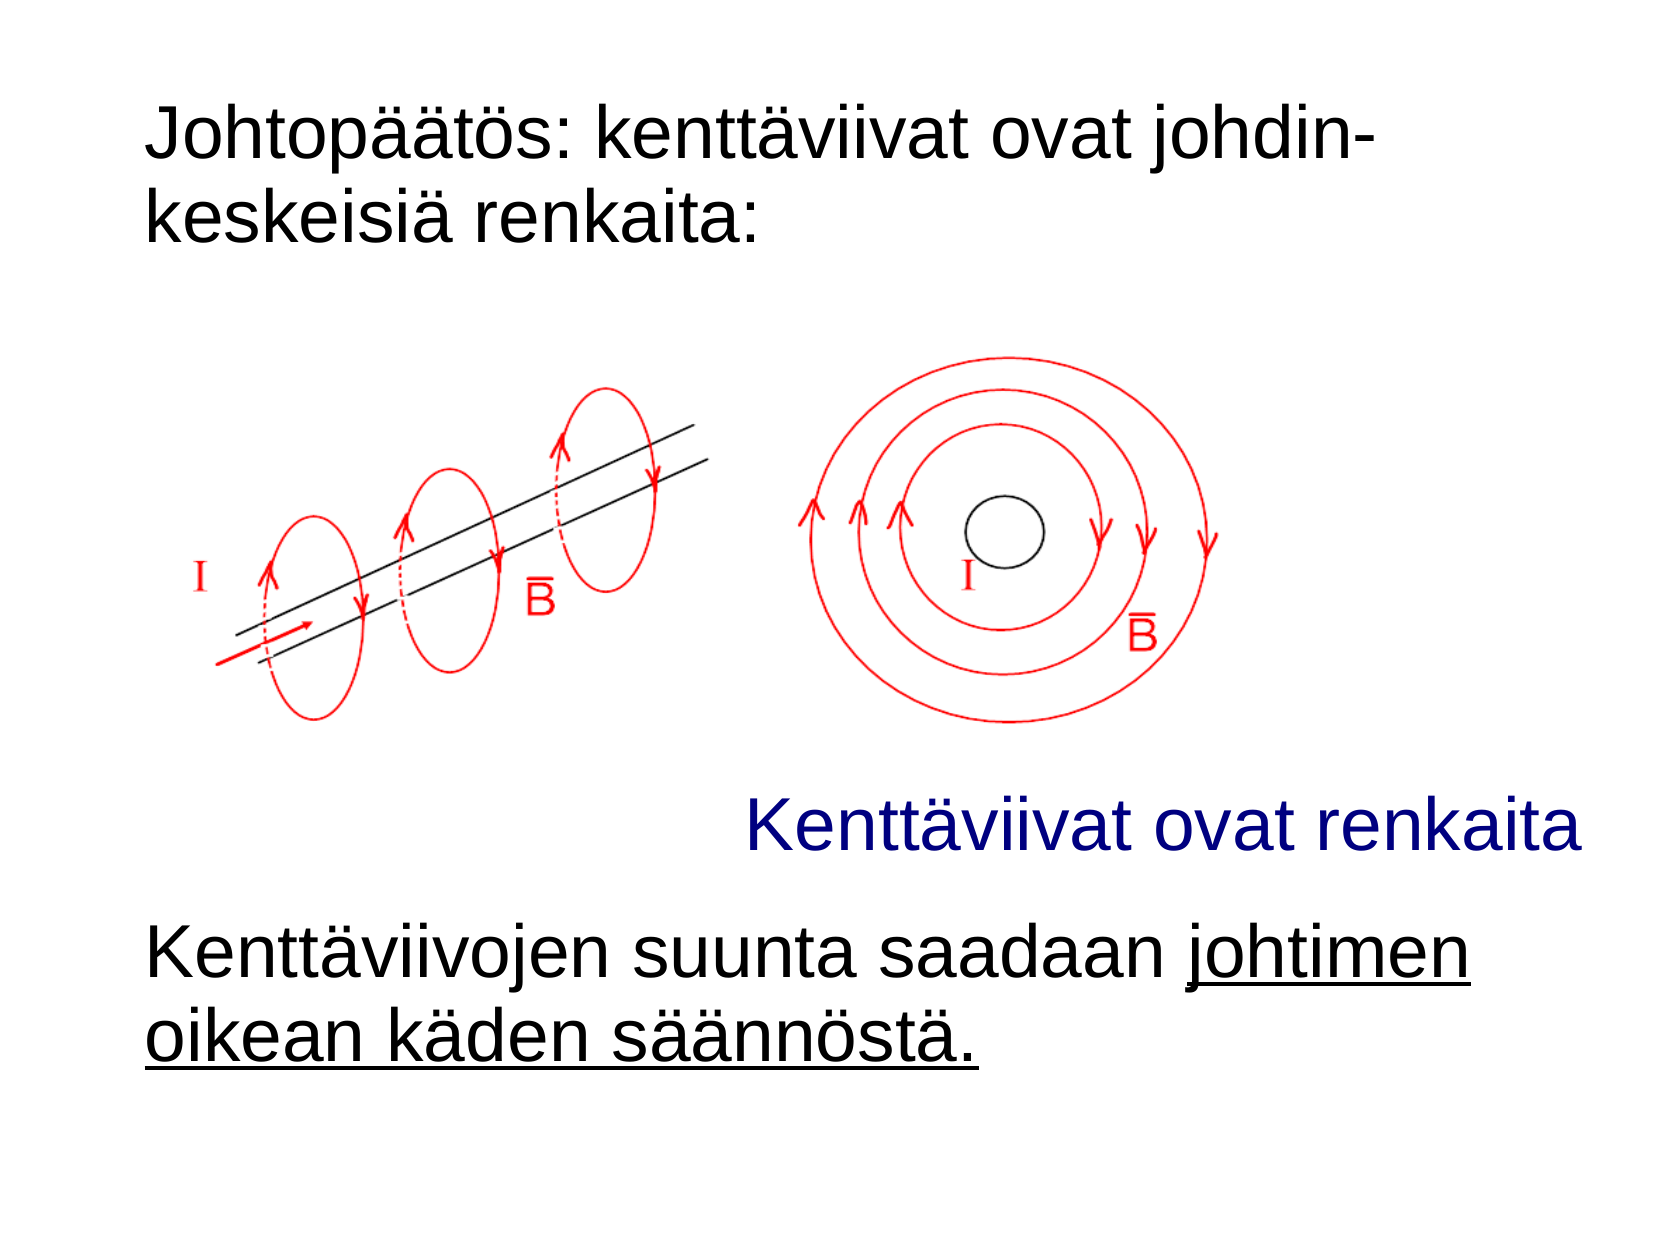

Johtopäätös: kenttäviivat ovat johdin-keskeisiä renkaita:
Kenttäviivat ovat renkaita
Kenttäviivojen suunta saadaan johtimen oikean käden säännöstä.